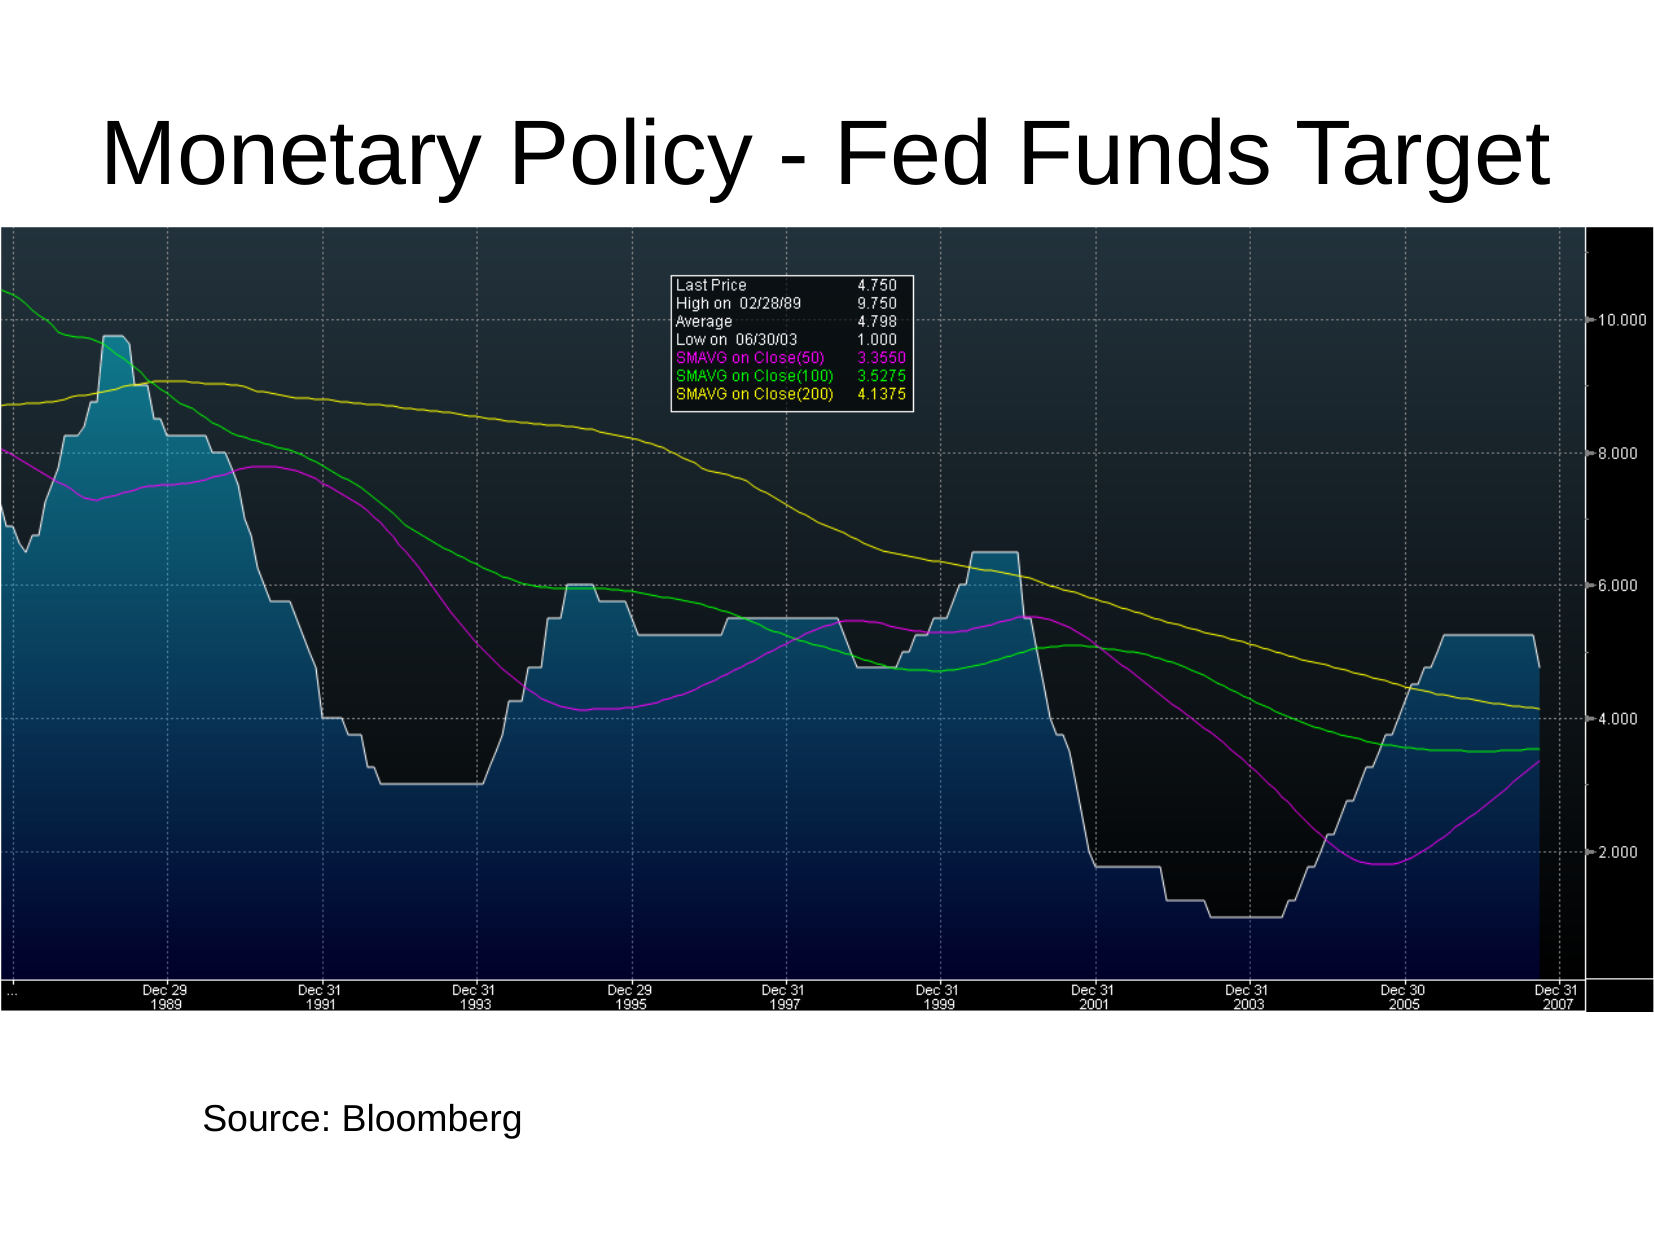

# Monetary Policy - Fed Funds Target
Source: Bloomberg